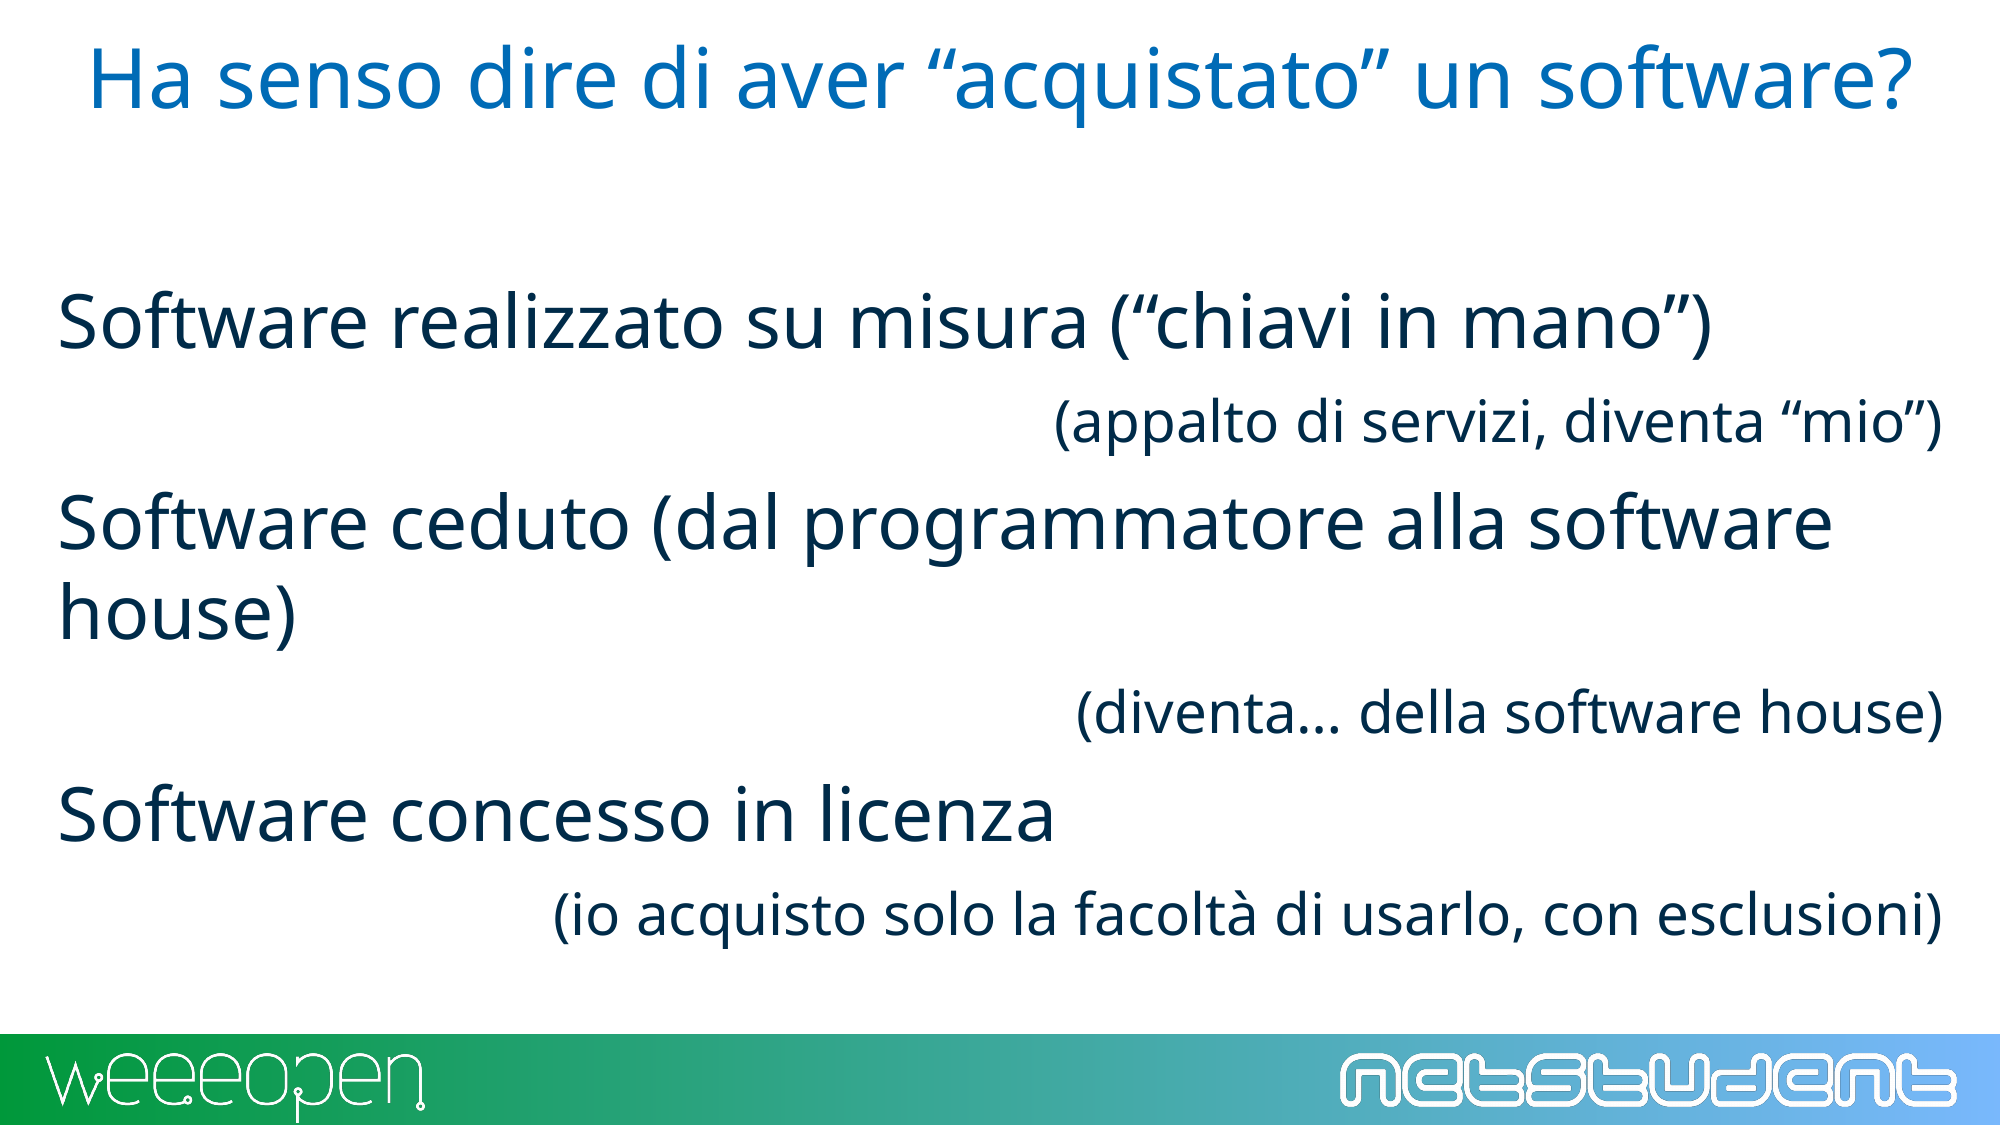

Ha senso dire di aver “acquistato” un software?
Software realizzato su misura (“chiavi in mano”)
(appalto di servizi, diventa “mio”)
Software ceduto (dal programmatore alla software house)
(diventa… della software house)
Software concesso in licenza
(io acquisto solo la facoltà di usarlo, con esclusioni)